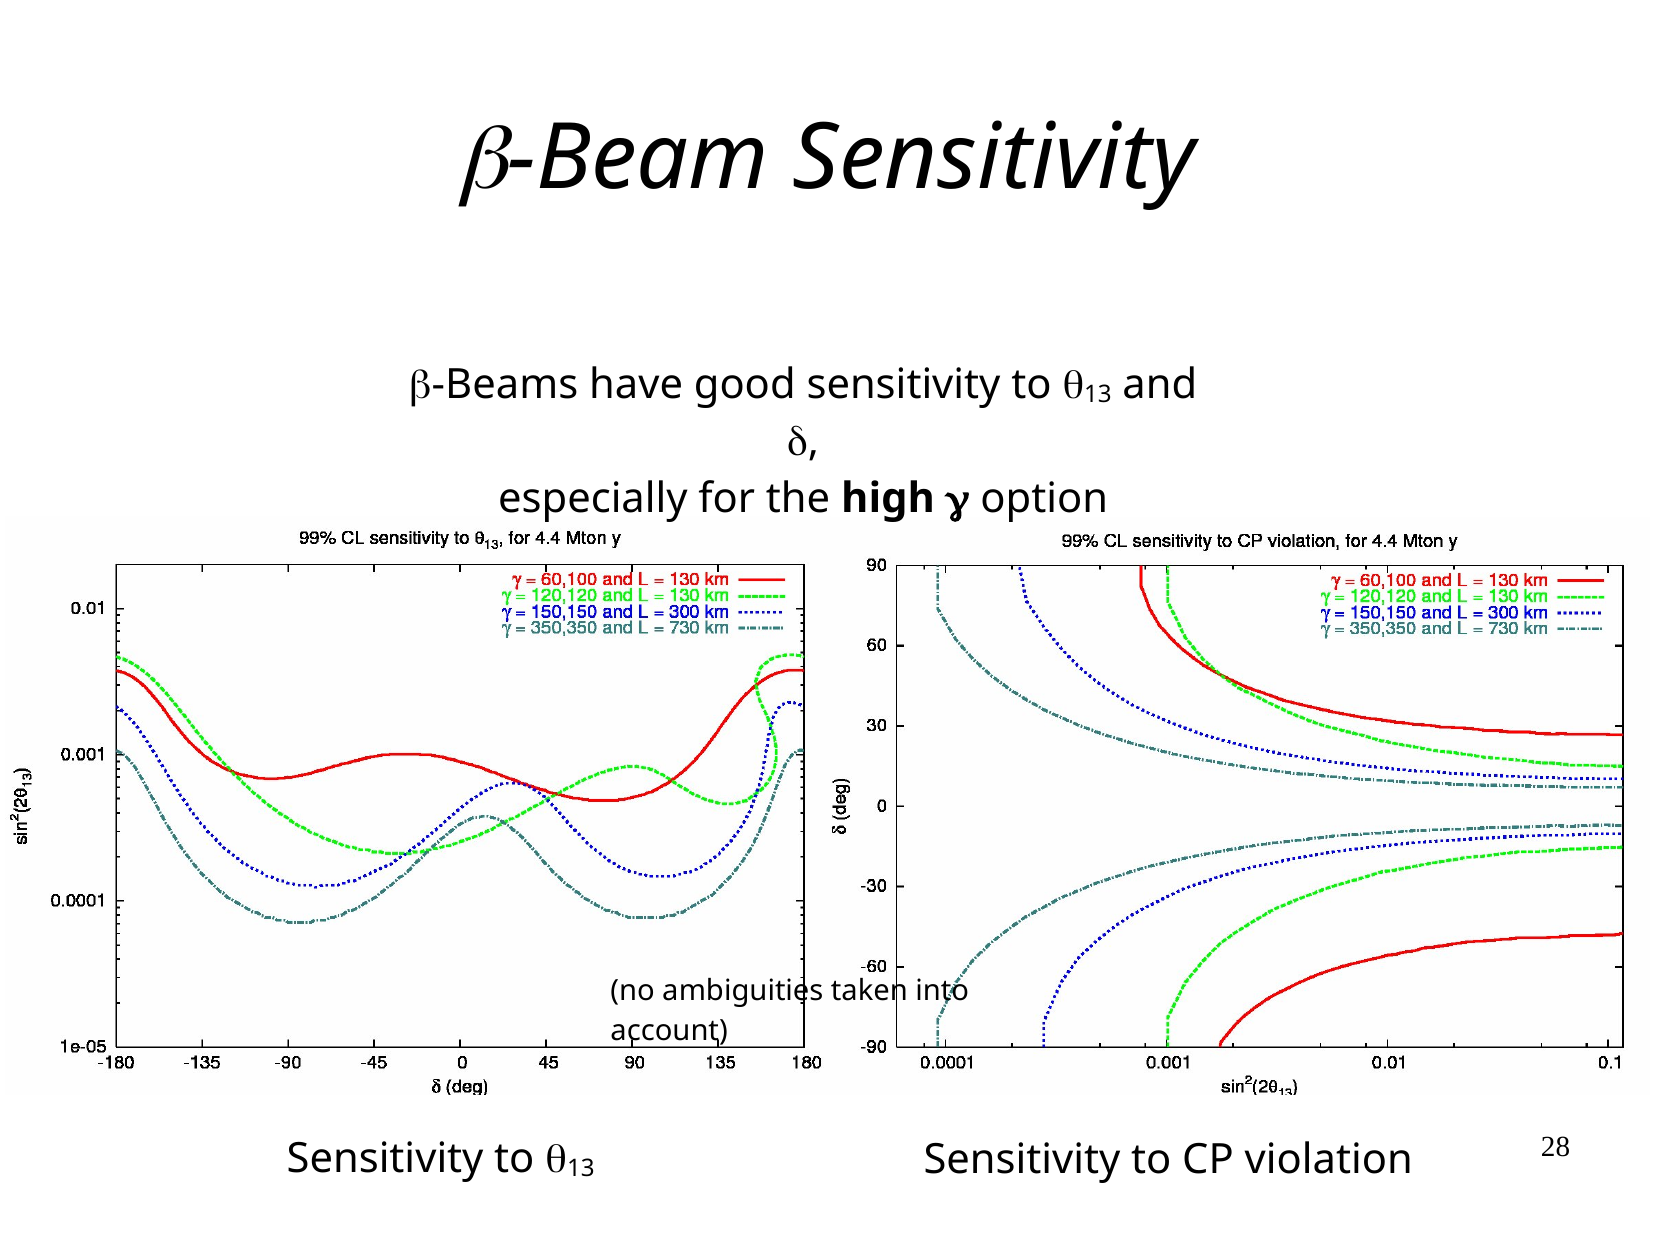

# b-Beam Sensitivity
b-Beams have good sensitivity to q13 and d,
especially for the high g option
(no ambiguities taken into account)
Sensitivity to q13
Sensitivity to CP violation
28